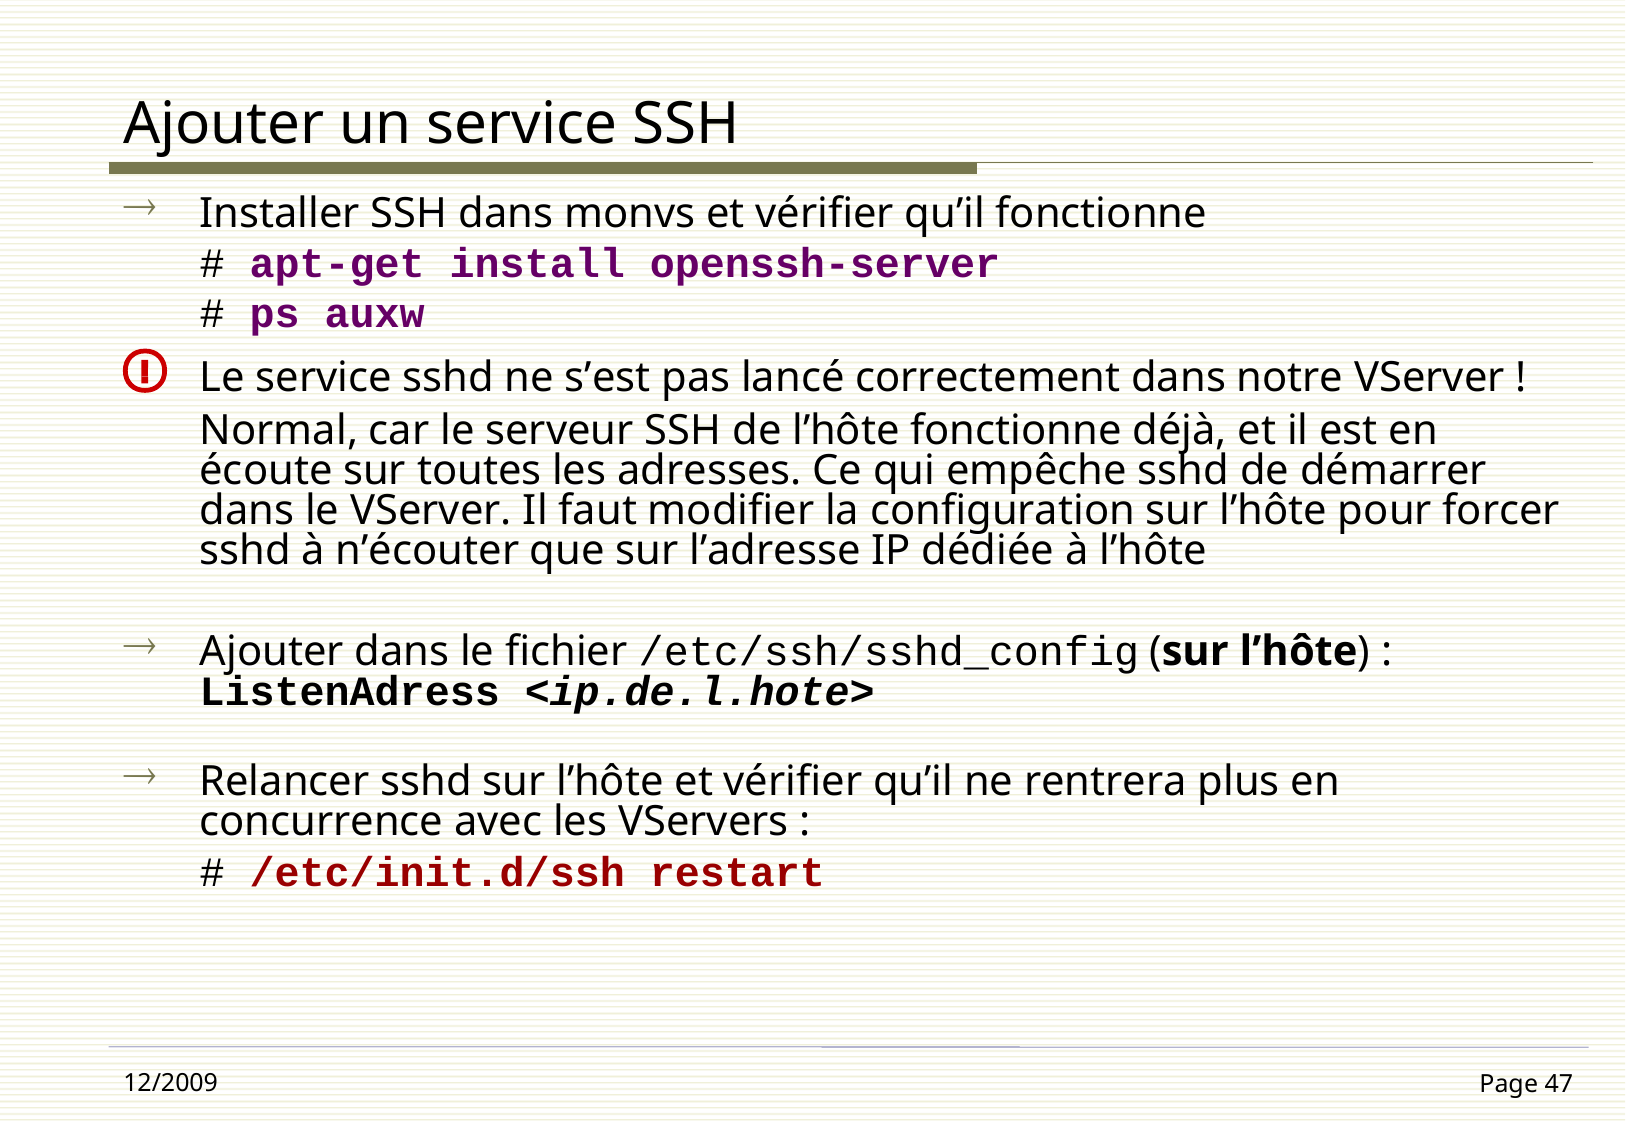

# Ajouter un service SSH
Installer SSH dans monvs et vérifier qu’il fonctionne
	# apt-get install openssh-server
	# ps auxw
 	Le service sshd ne s’est pas lancé correctement dans notre VServer !
	Normal, car le serveur SSH de l’hôte fonctionne déjà, et il est en écoute sur toutes les adresses. Ce qui empêche sshd de démarrer dans le VServer. Il faut modifier la configuration sur l’hôte pour forcer sshd à n’écouter que sur l’adresse IP dédiée à l’hôte
Ajouter dans le fichier /etc/ssh/sshd_config (sur l’hôte) :
ListenAdress <ip.de.l.hote>
Relancer sshd sur l’hôte et vérifier qu’il ne rentrera plus en concurrence avec les VServers :
	# /etc/init.d/ssh restart
47